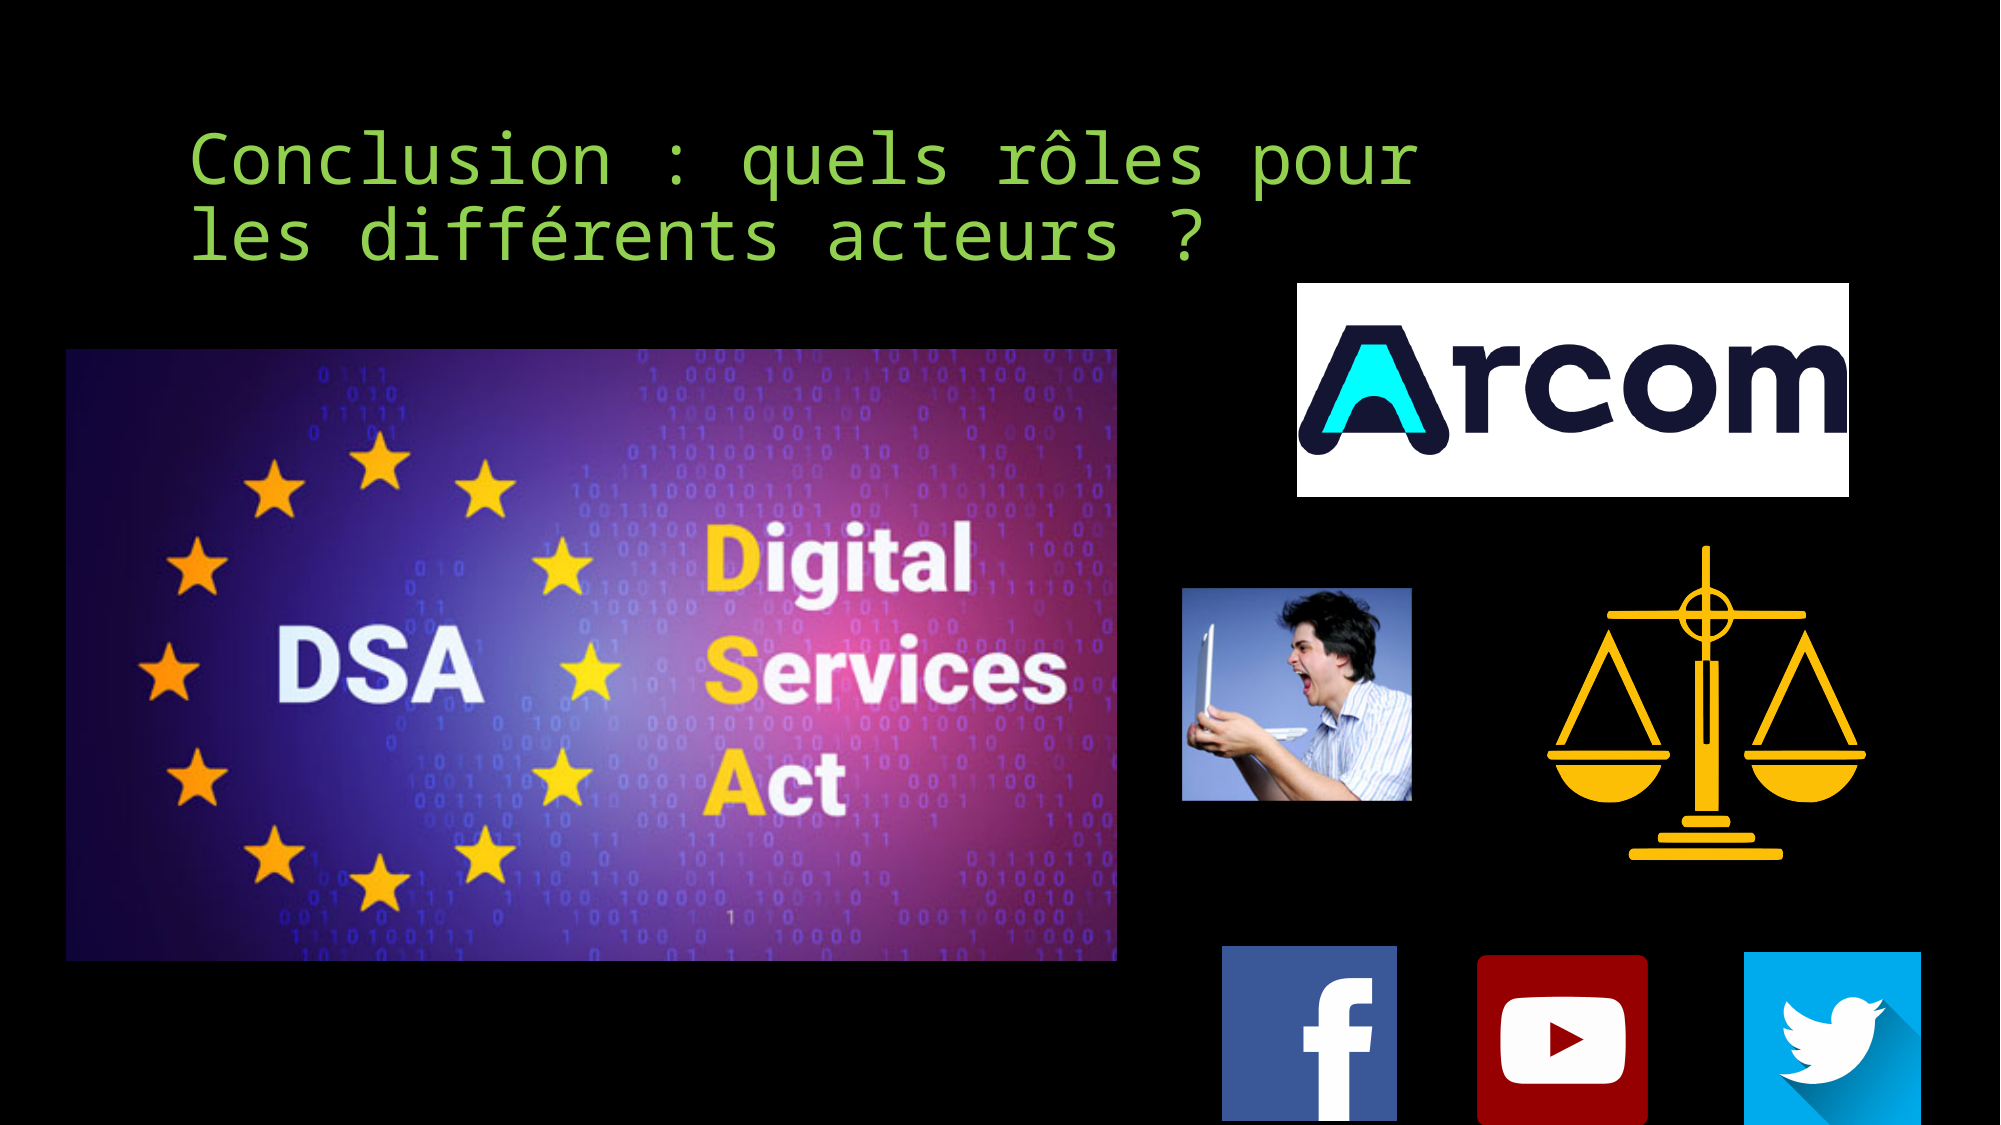

# Conclusion : quels rôles pour les différents acteurs ?